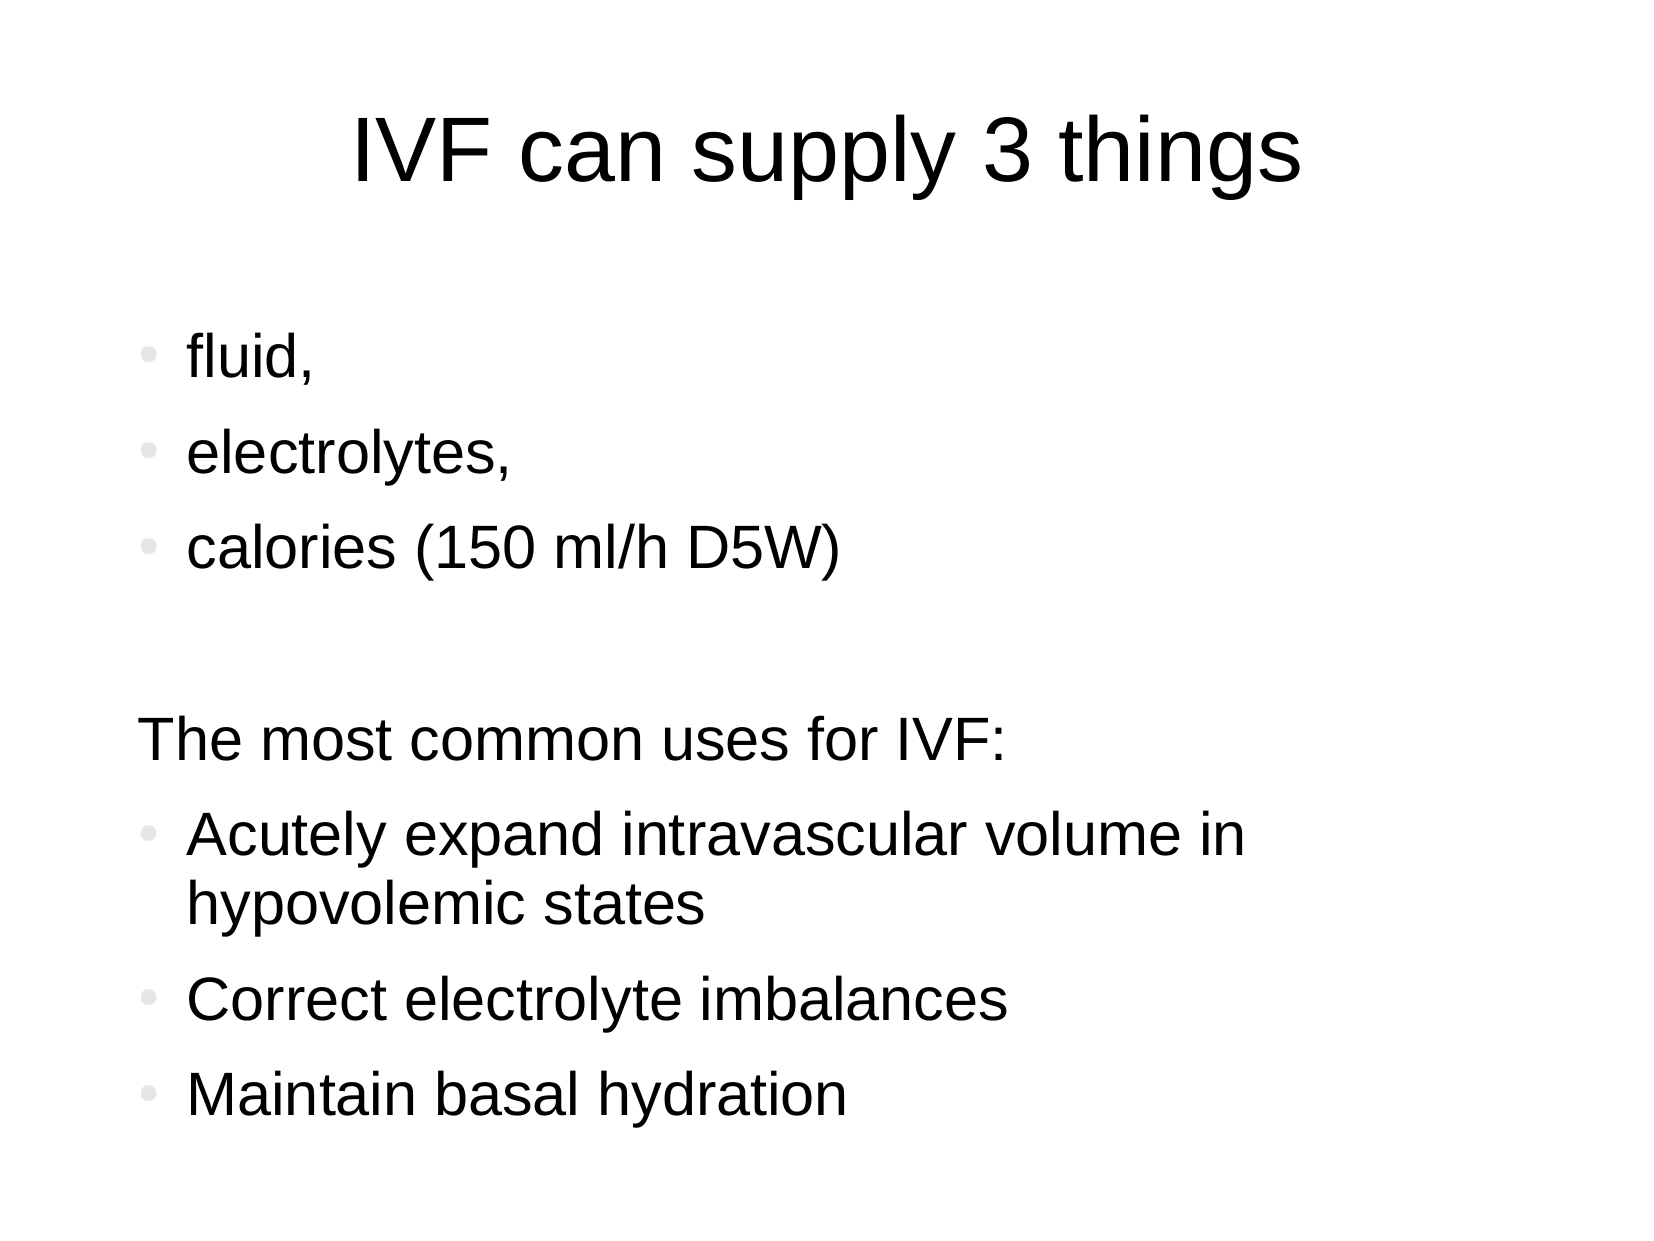

# IVF can supply 3 things
fluid,
electrolytes,
calories (150 ml/h D5W)
The most common uses for IVF:
Acutely expand intravascular volume in hypovolemic states
Correct electrolyte imbalances
Maintain basal hydration